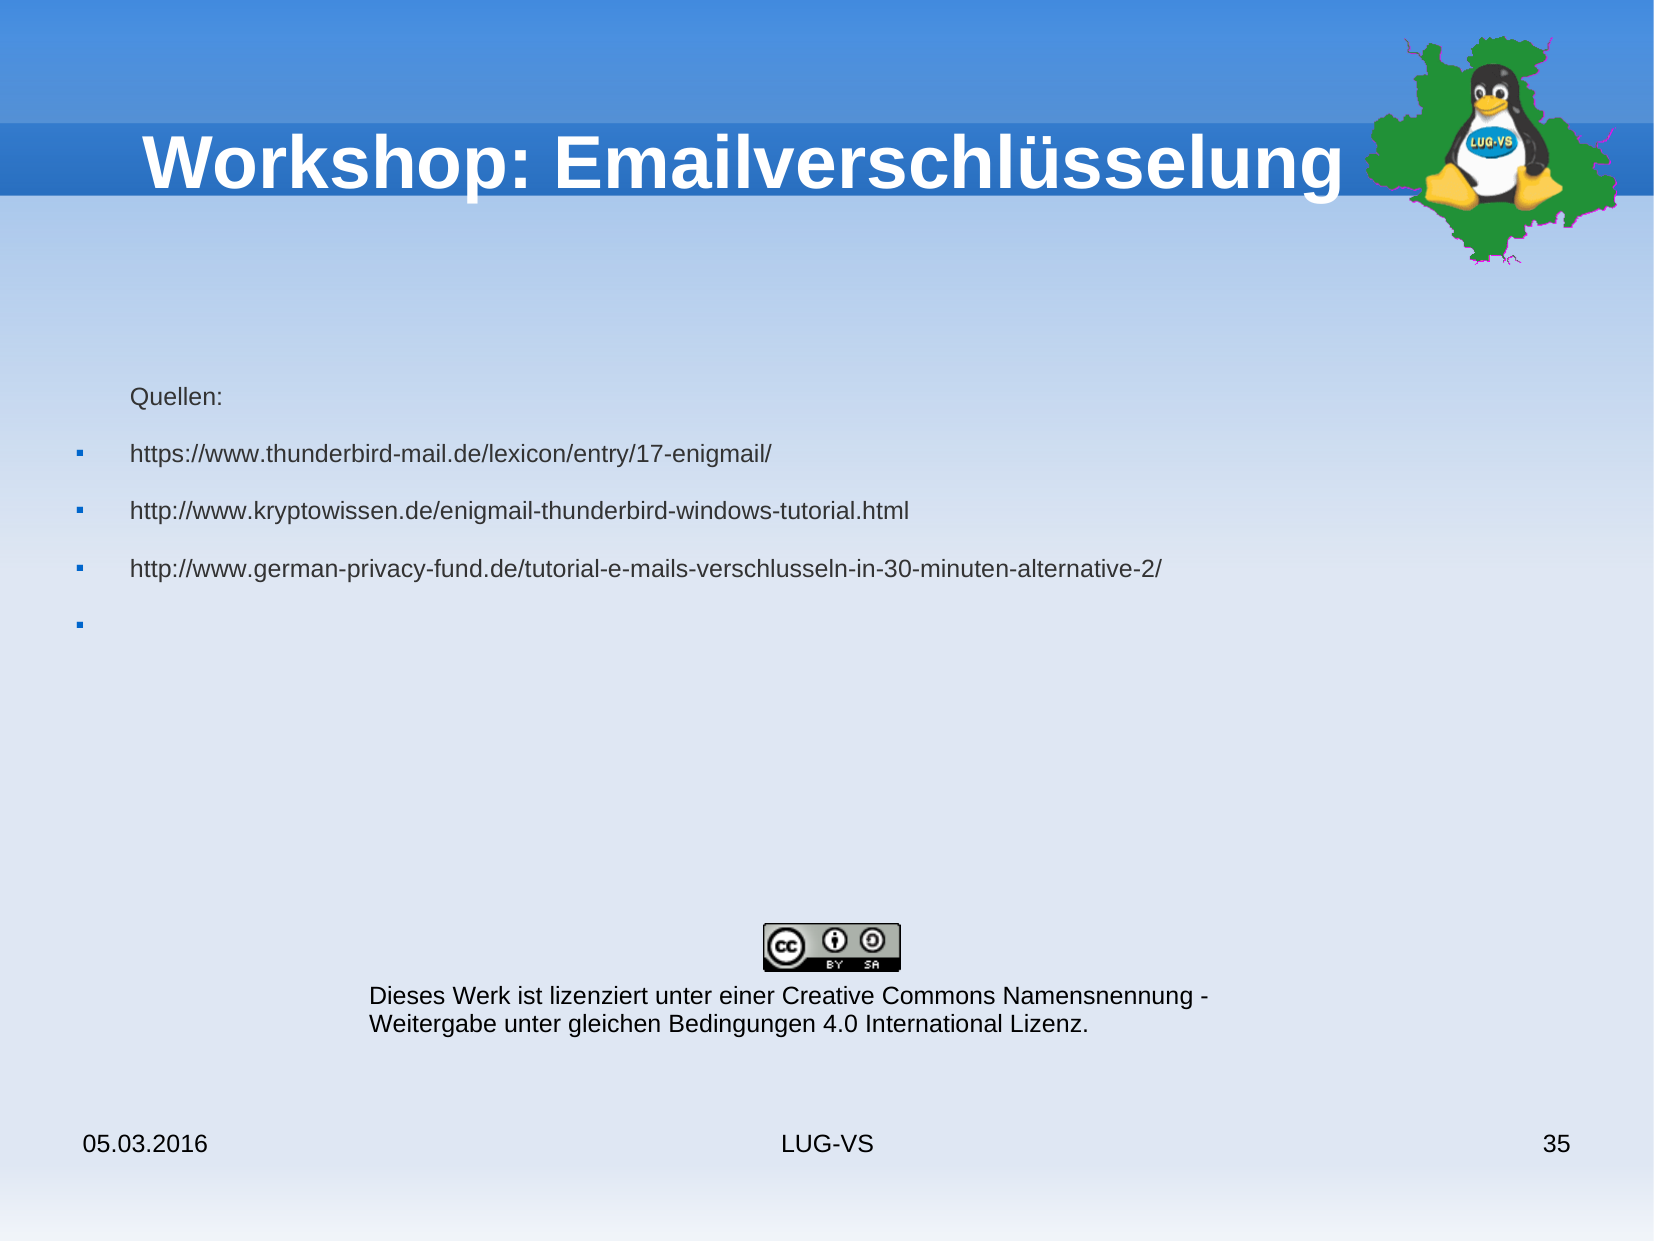

# Workshop: Emailverschlüsselung
Quellen:
https://www.thunderbird-mail.de/lexicon/entry/17-enigmail/
http://www.kryptowissen.de/enigmail-thunderbird-windows-tutorial.html
http://www.german-privacy-fund.de/tutorial-e-mails-verschlusseln-in-30-minuten-alternative-2/
Dieses Werk ist lizenziert unter einer Creative Commons Namensnennung - Weitergabe unter gleichen Bedingungen 4.0 International Lizenz.
05.03.2016
LUG-VS
35